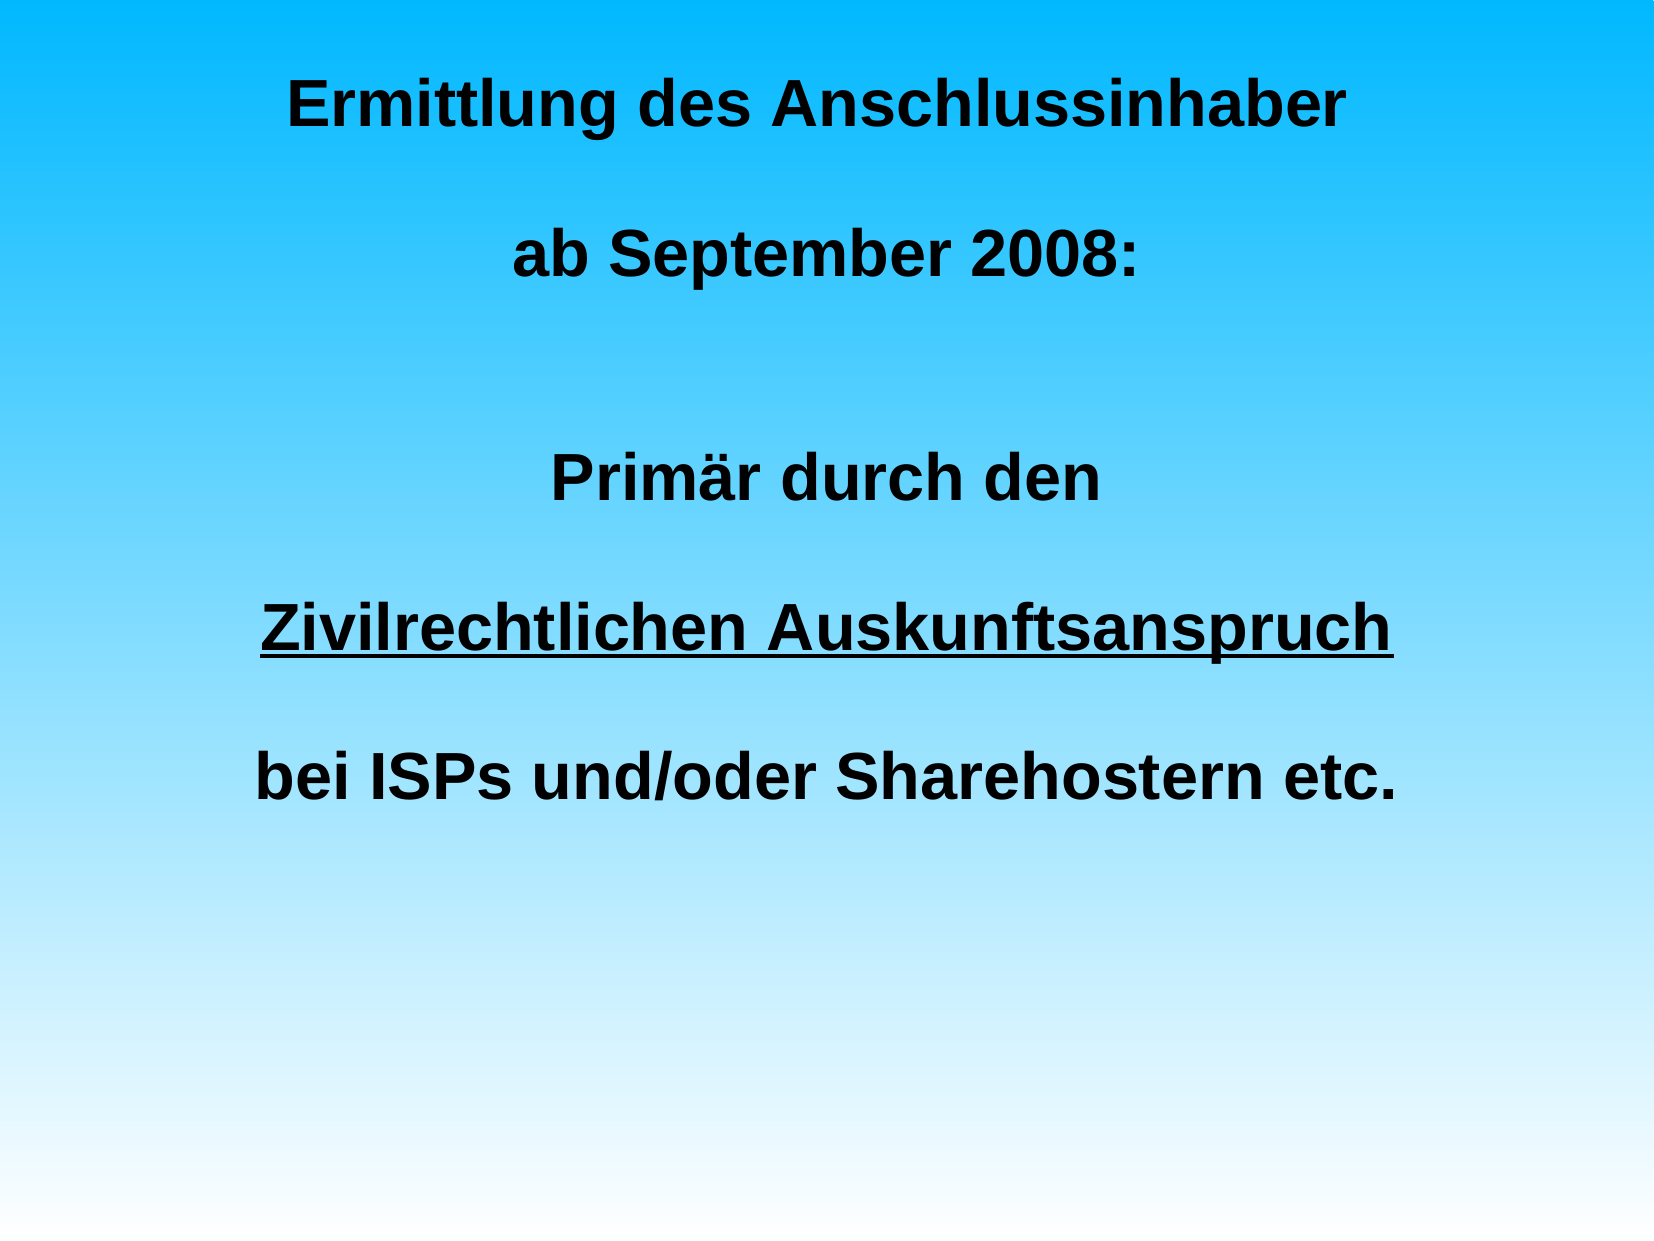

Ermittlung des Anschlussinhaber
ab September 2008:
Primär durch den
Zivilrechtlichen Auskunftsanspruch
bei ISPs und/oder Sharehostern etc.